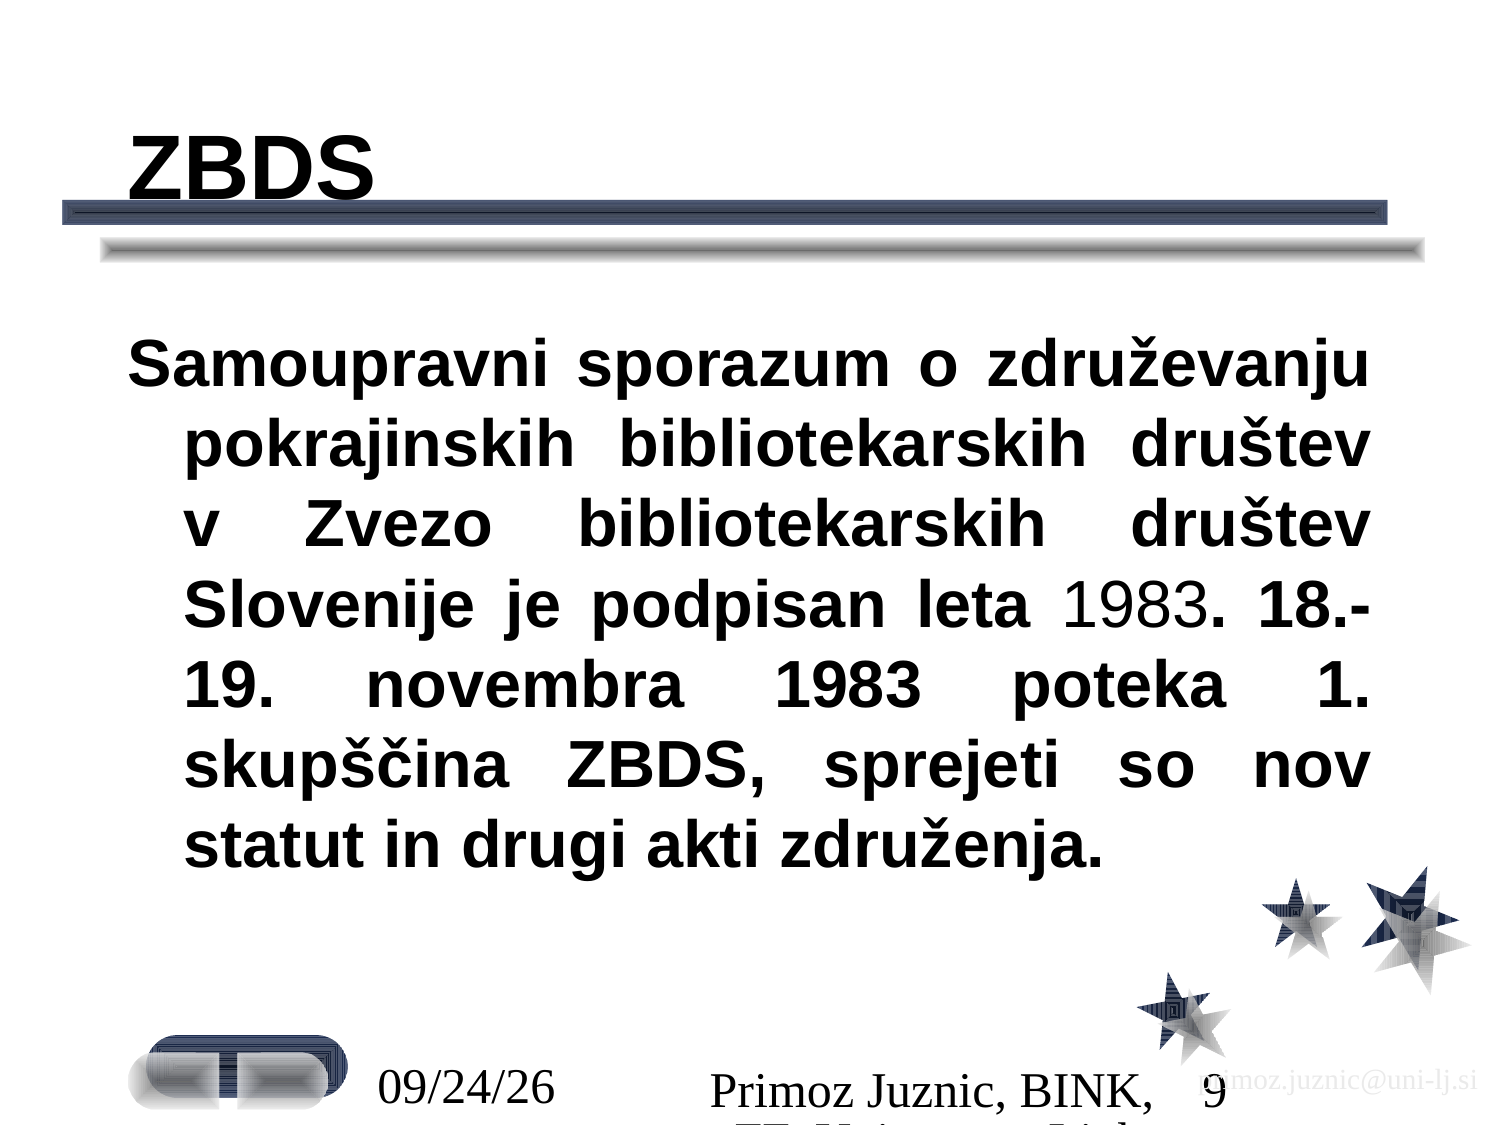

# ZBDS
Samoupravni sporazum o združevanju pokrajinskih bibliotekarskih društev v Zvezo bibliotekarskih društev Slovenije je podpisan leta 1983. 18.-19. novembra 1983 poteka 1. skupščina ZBDS, sprejeti so nov statut in drugi akti združenja.
Primoz Juznic, BINK, FF, Univerza v Ljubljani
9